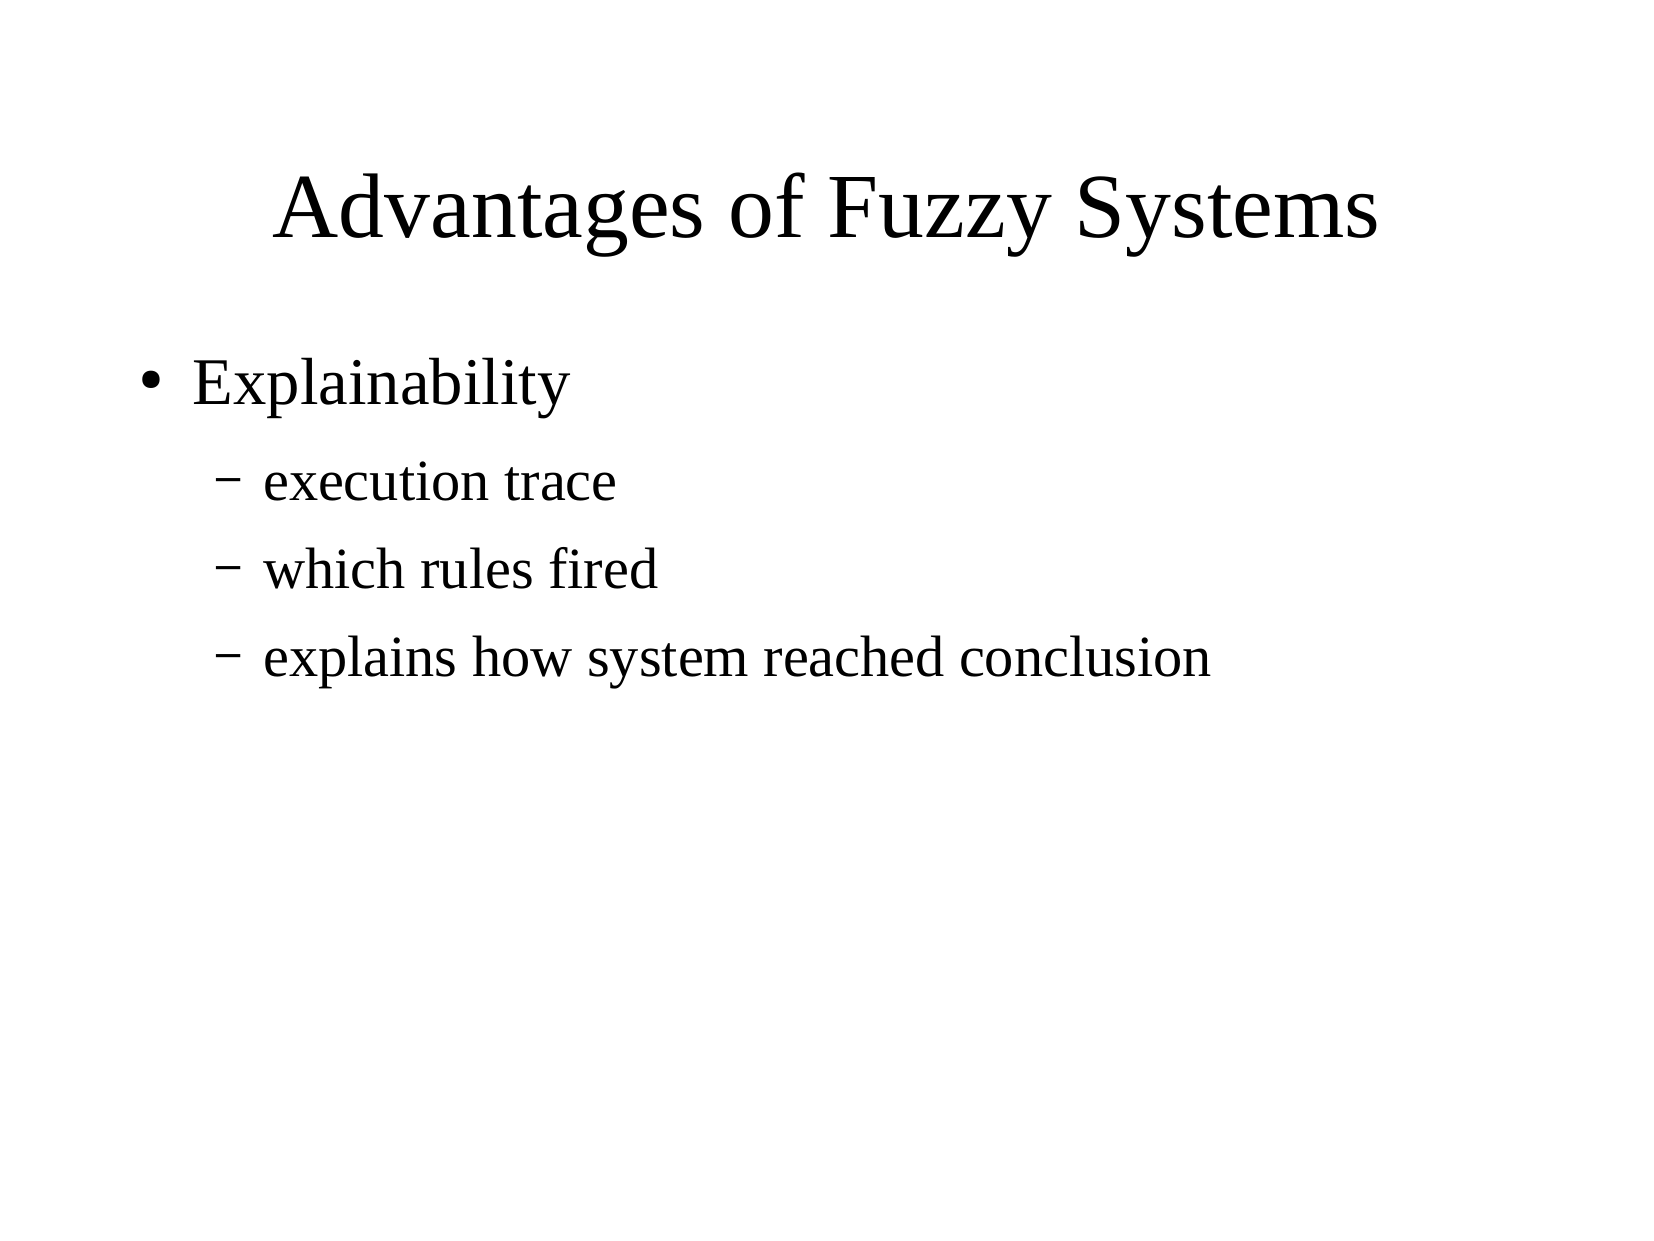

# Advantages of Fuzzy Systems
Explainability
execution trace
which rules fired
explains how system reached conclusion